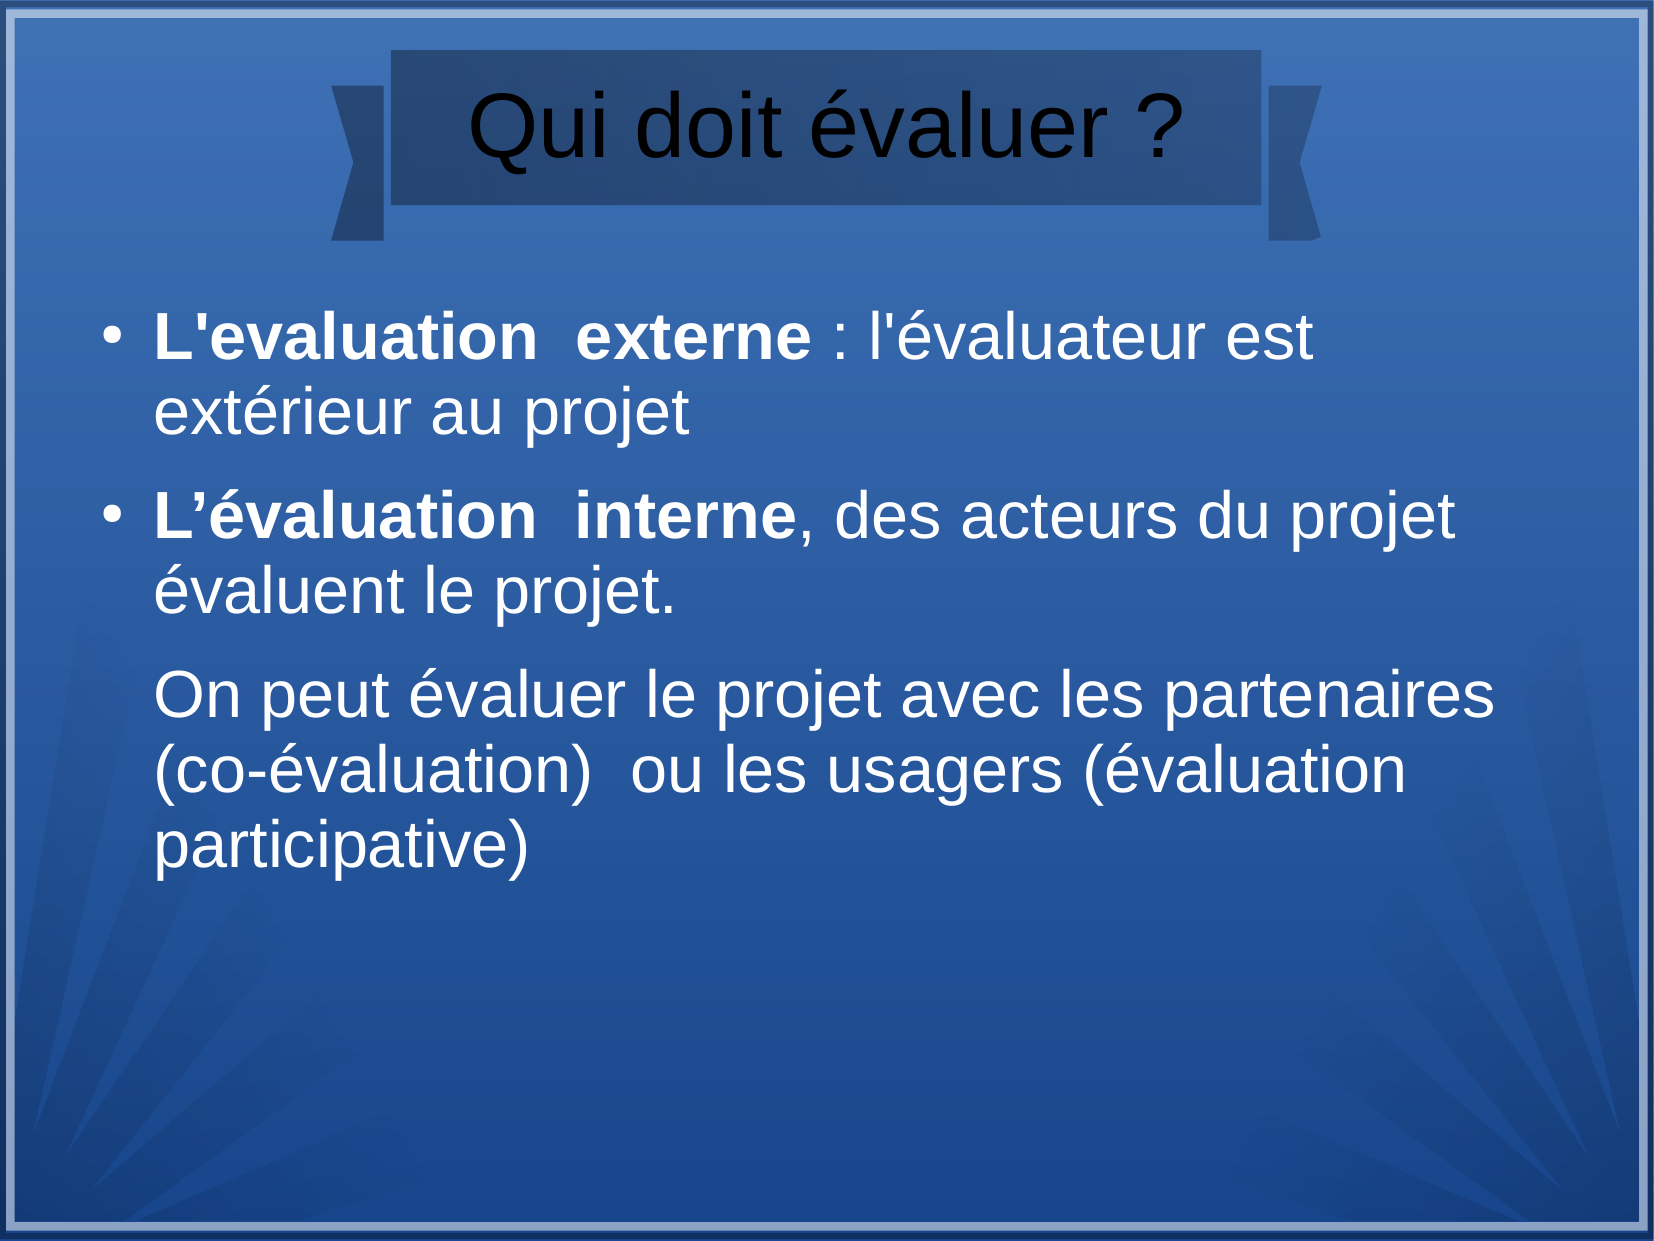

# Qui doit évaluer ?
L'evaluation externe : l'évaluateur est extérieur au projet
L’évaluation interne, des acteurs du projet évaluent le projet.
On peut évaluer le projet avec les partenaires (co-évaluation) ou les usagers (évaluation participative)